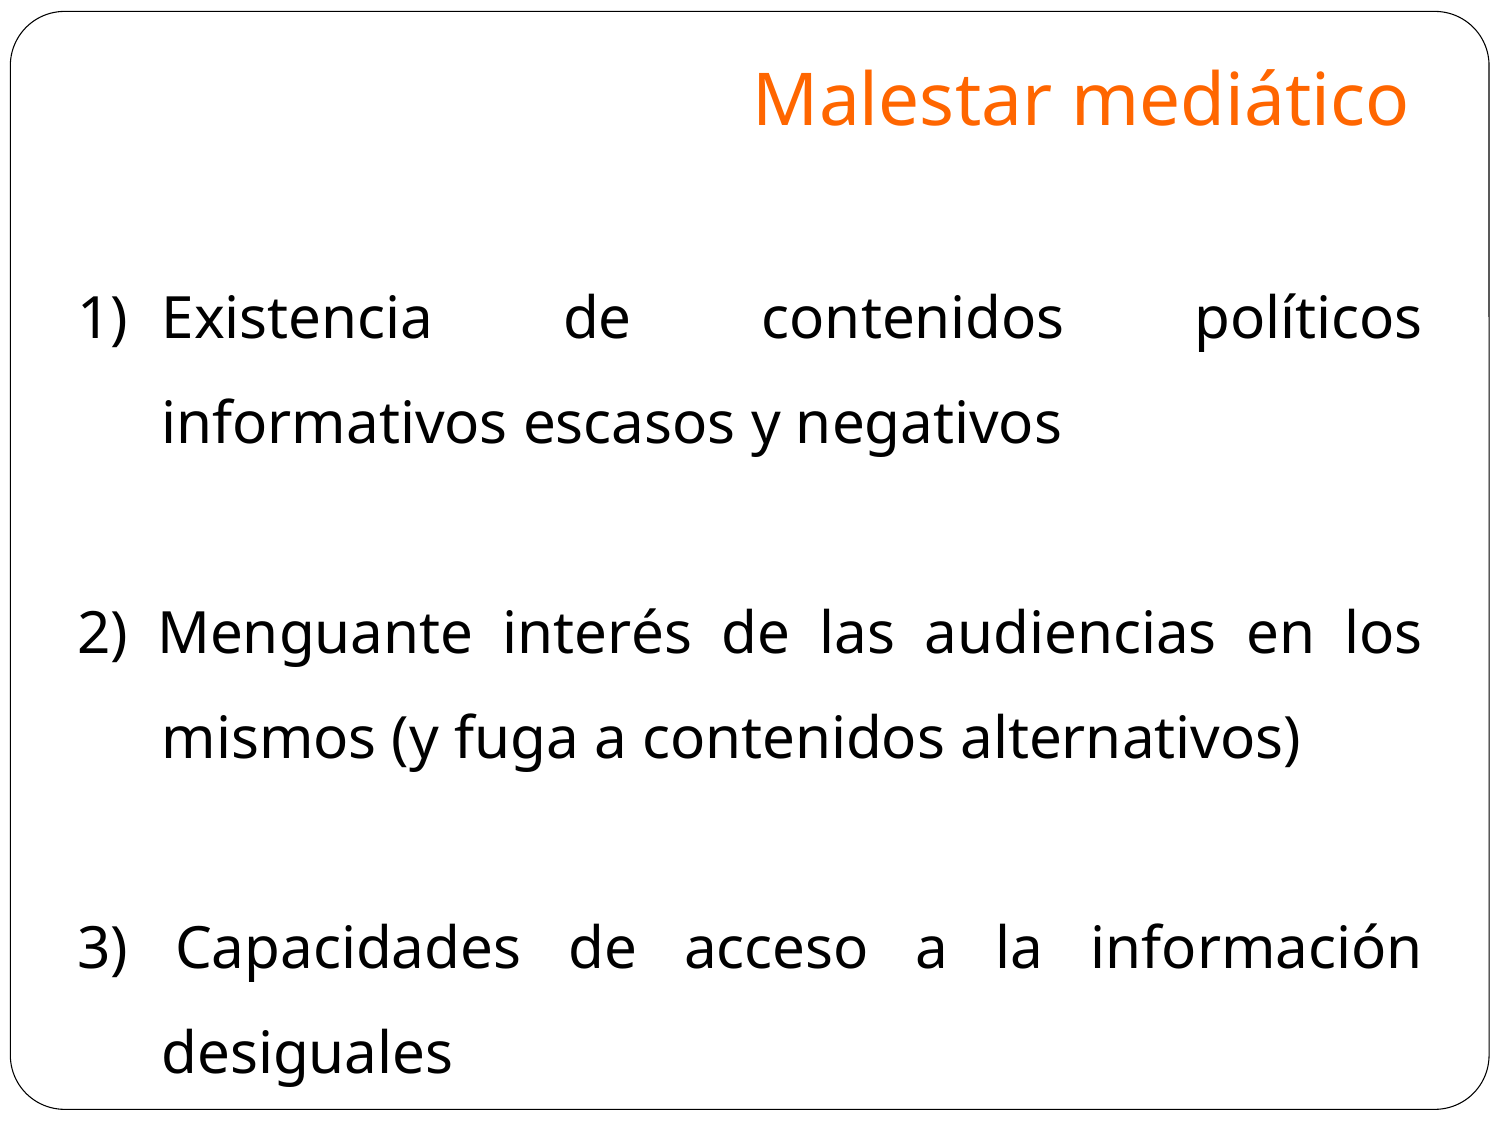

#
Malestar mediático
Existencia de contenidos políticos informativos escasos y negativos
2) Menguante interés de las audiencias en los mismos (y fuga a contenidos alternativos)
3) Capacidades de acceso a la información desiguales